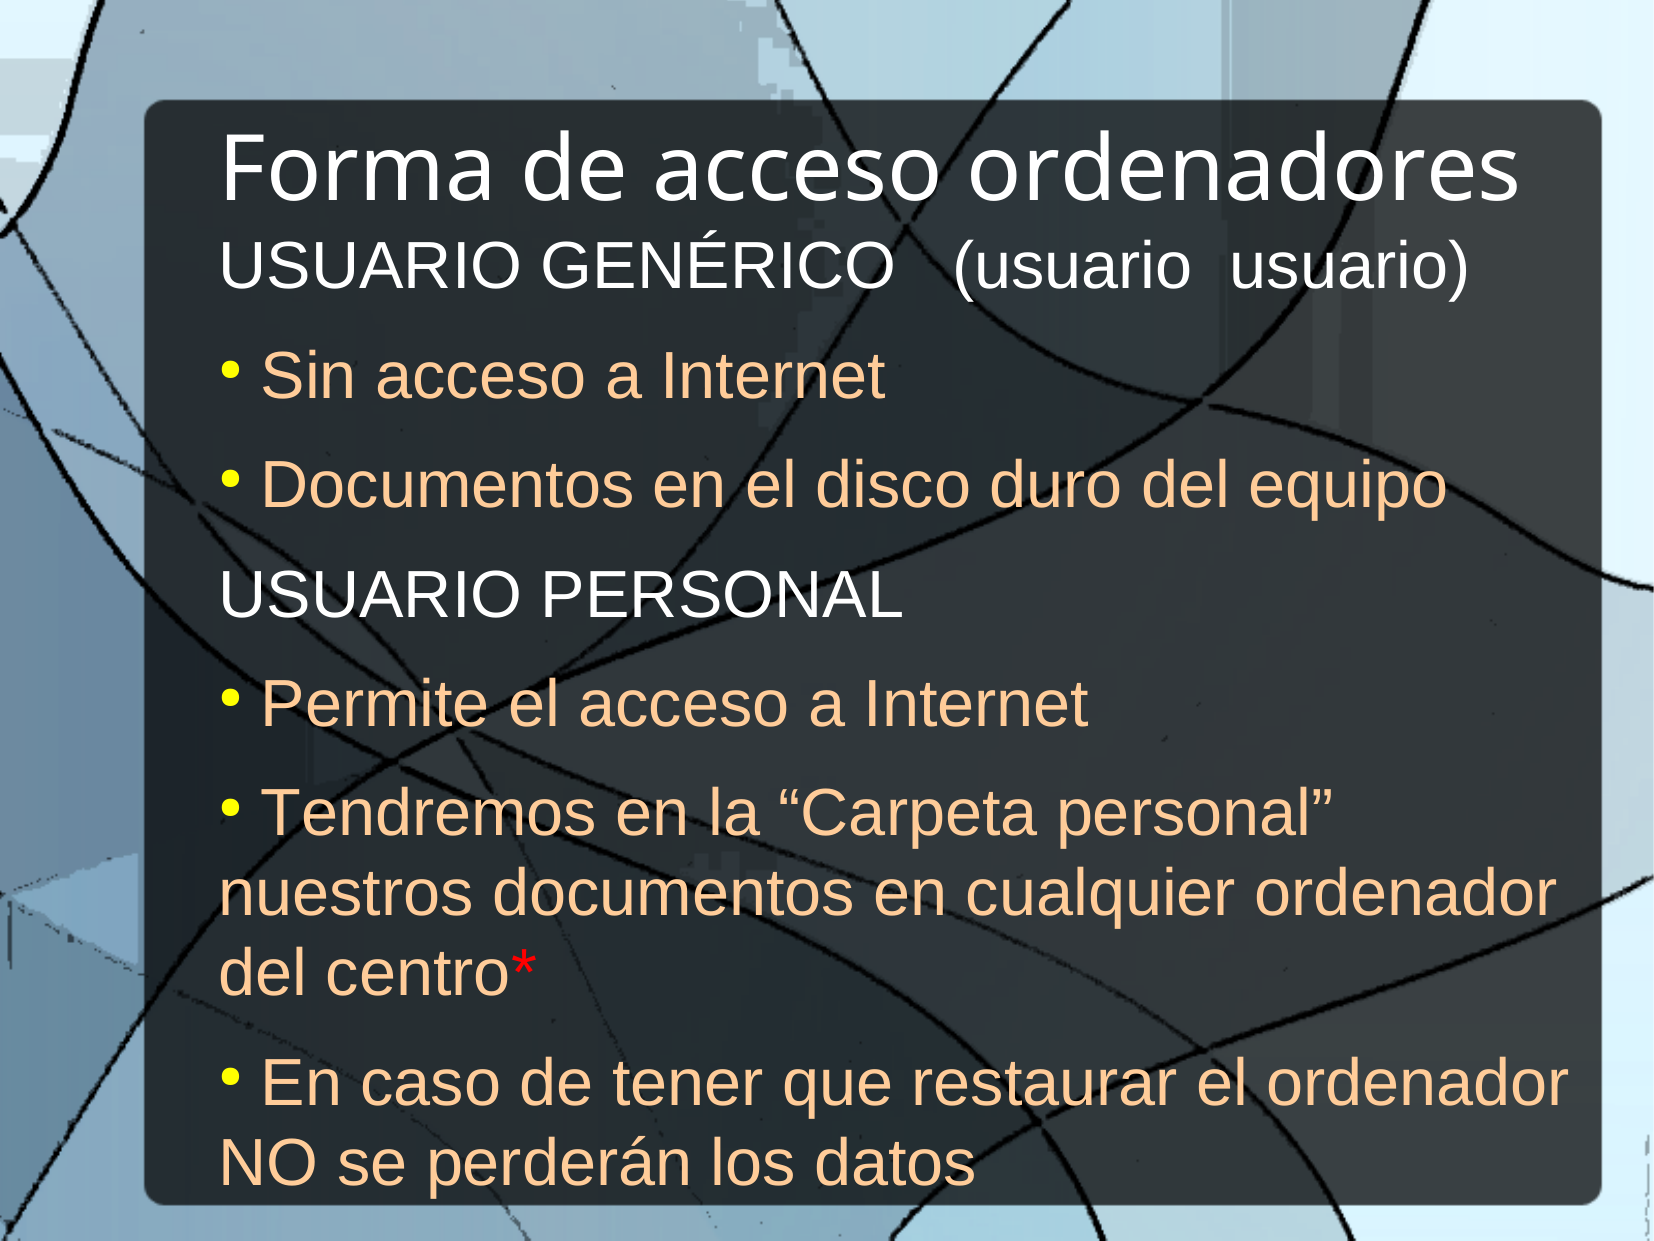

# Forma de acceso ordenadores
USUARIO GENÉRICO (usuario usuario)
 Sin acceso a Internet
 Documentos en el disco duro del equipo
USUARIO PERSONAL
 Permite el acceso a Internet
 Tendremos en la “Carpeta personal” nuestros documentos en cualquier ordenador del centro*
 En caso de tener que restaurar el ordenador NO se perderán los datos